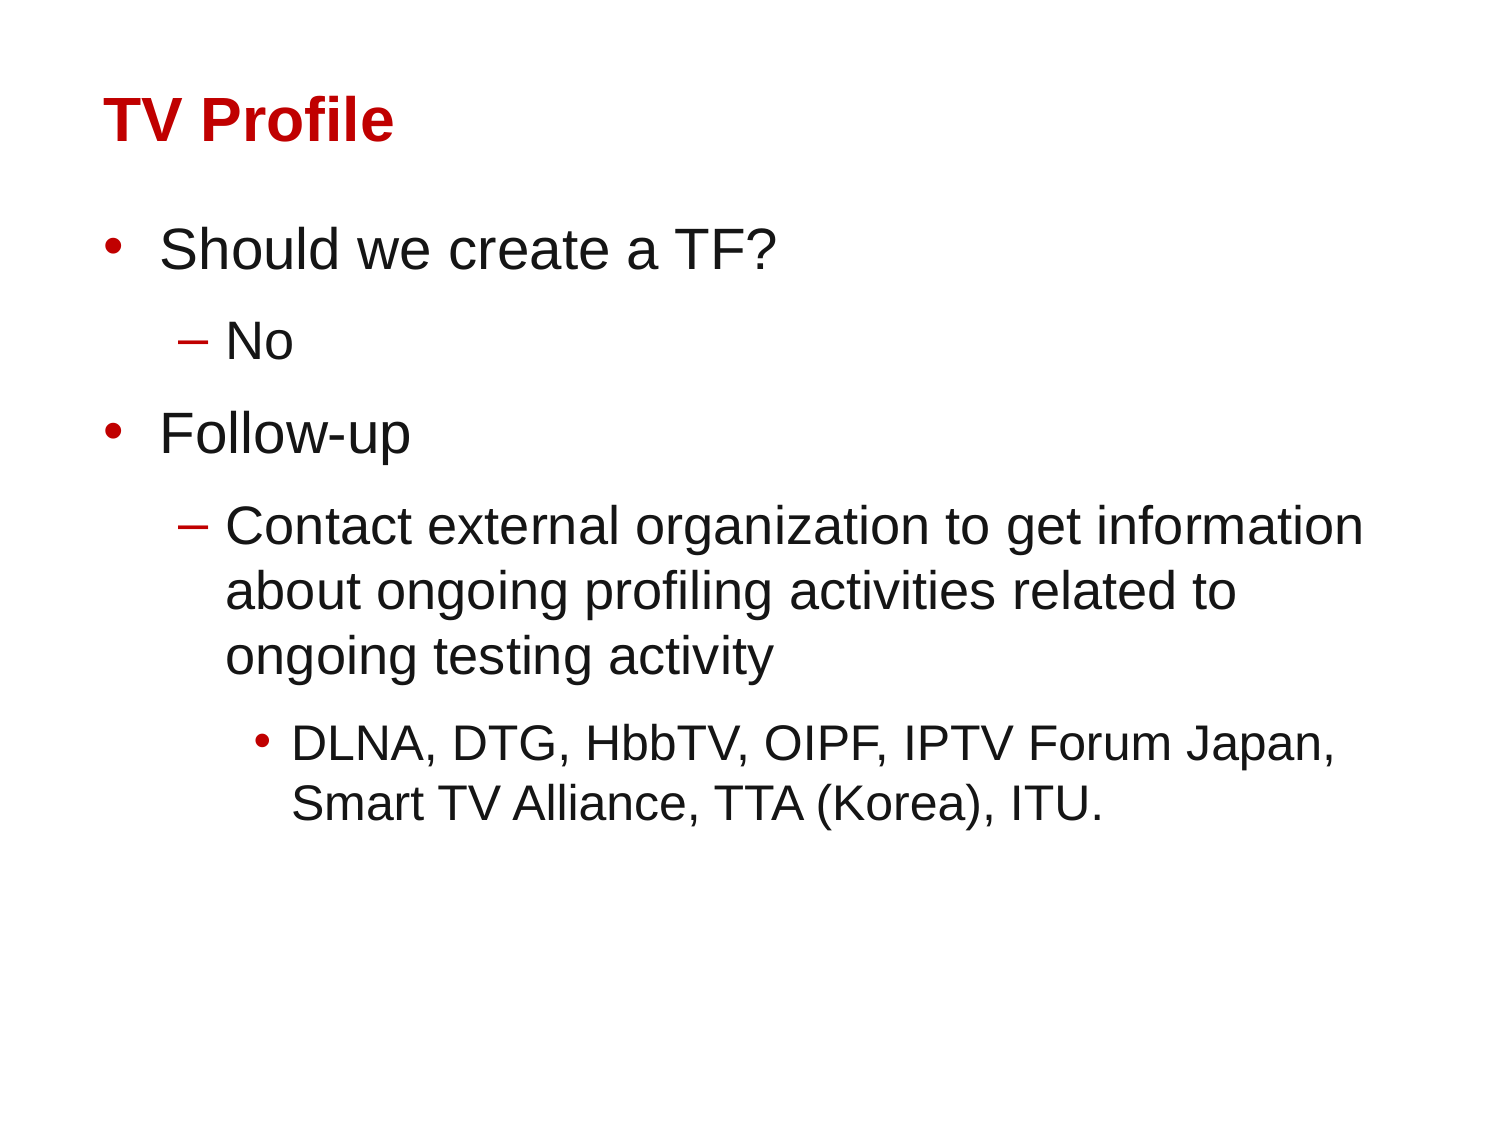

# TV Profile
Should we create a TF?
No
Follow-up
Contact external organization to get information about ongoing profiling activities related to ongoing testing activity
DLNA, DTG, HbbTV, OIPF, IPTV Forum Japan, Smart TV Alliance, TTA (Korea), ITU.